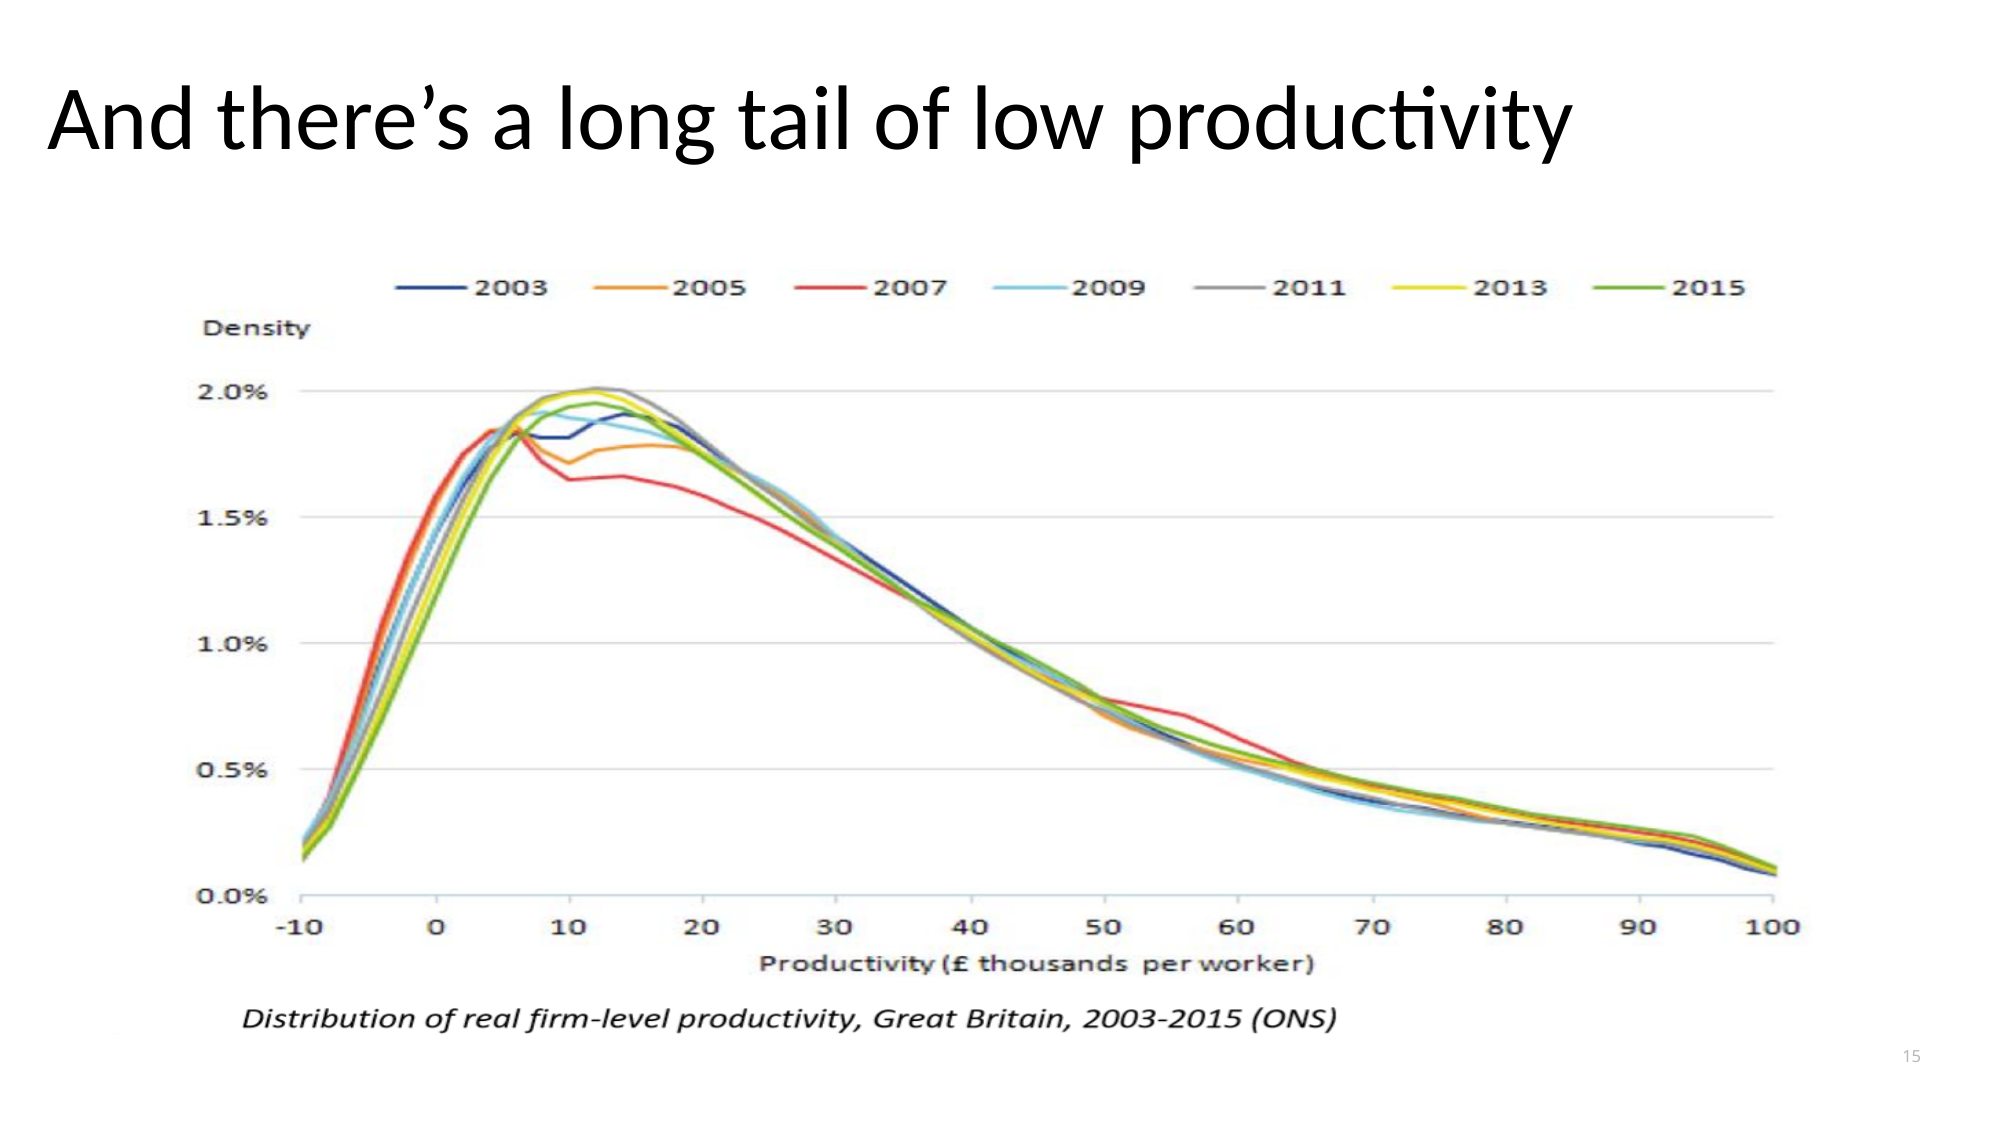

# And there’s a long tail of low productivity